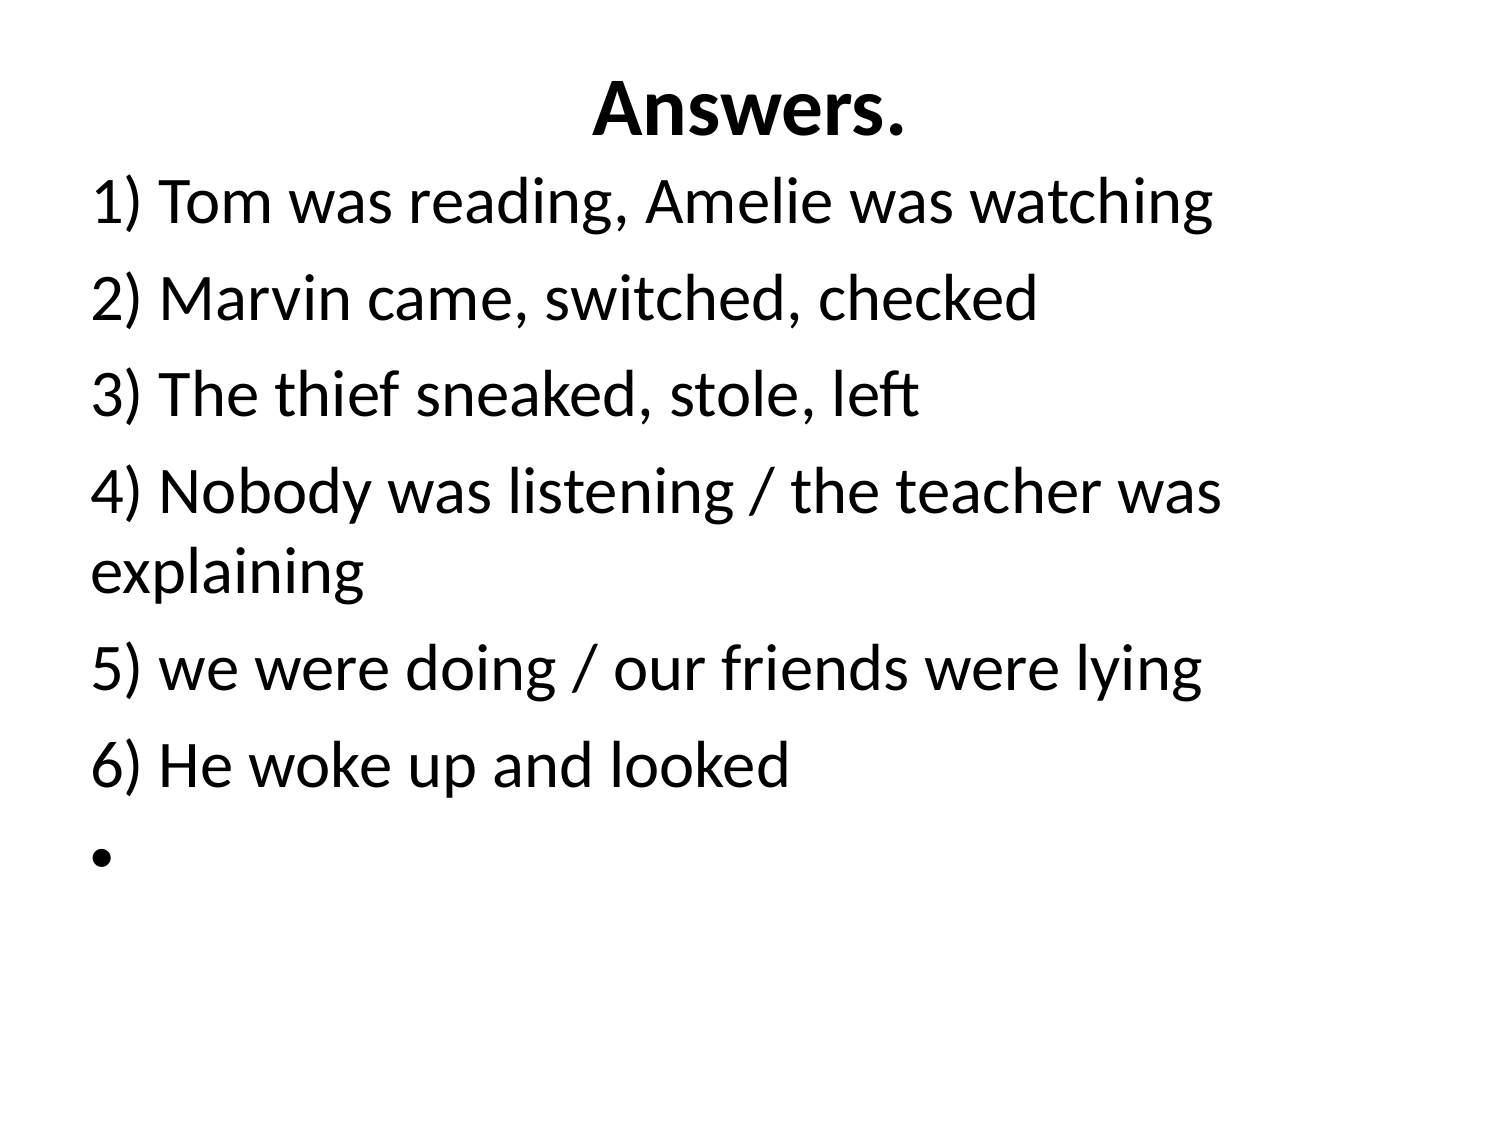

# Answers.
1) Tom was reading, Amelie was watching
2) Marvin came, switched, checked
3) The thief sneaked, stole, left
4) Nobody was listening / the teacher was explaining
5) we were doing / our friends were lying
6) He woke up and looked